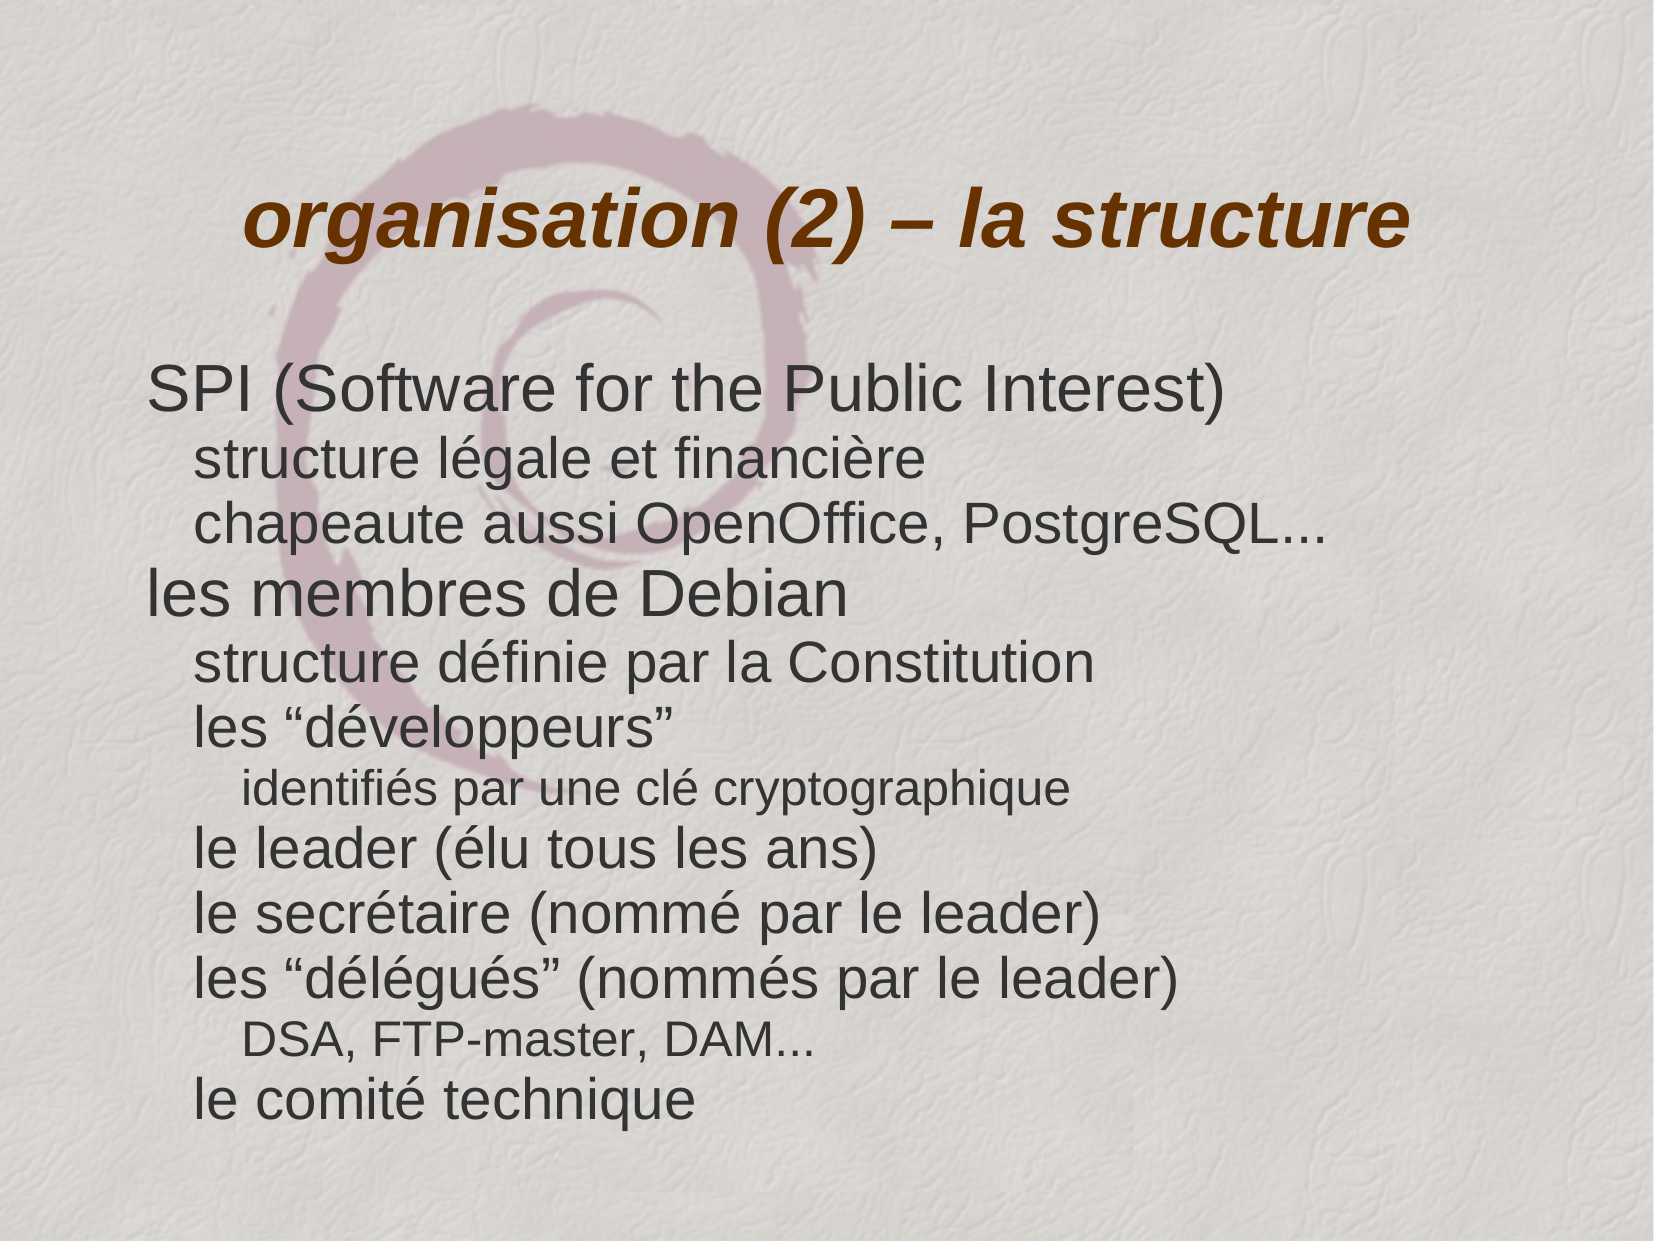

# organisation (2) – la structure
SPI (Software for the Public Interest)
structure légale et financière
chapeaute aussi OpenOffice, PostgreSQL...
les membres de Debian
structure définie par la Constitution
les “développeurs”
identifiés par une clé cryptographique
le leader (élu tous les ans)
le secrétaire (nommé par le leader)
les “délégués” (nommés par le leader)
DSA, FTP-master, DAM...
le comité technique